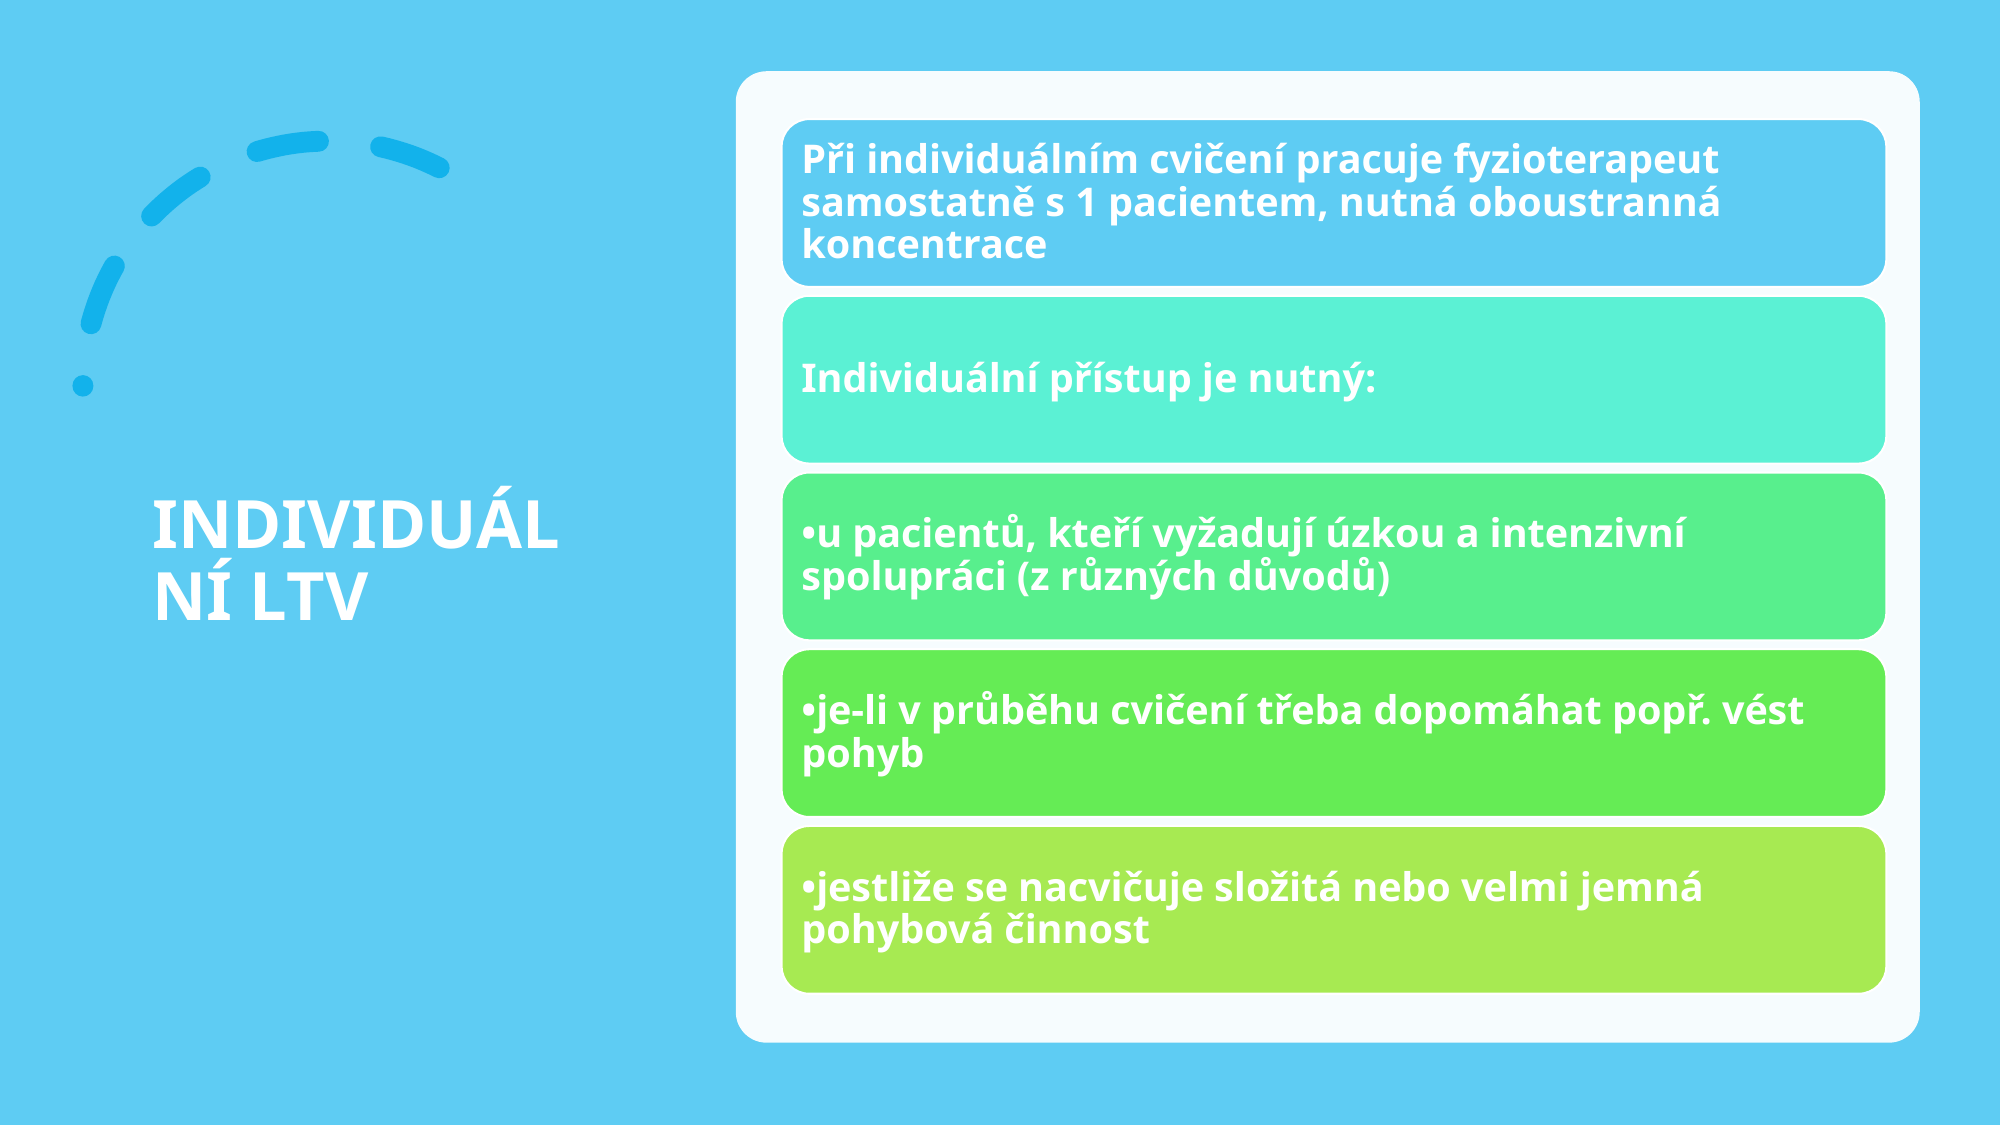

# INDIVIDUÁLNÍ LTV
Při individuálním cvičení pracuje fyzioterapeut samostatně s 1 pacientem, nutná oboustranná koncentrace
Individuální přístup je nutný:
•u pacientů, kteří vyžadují úzkou a intenzivní spolupráci (z různých důvodů)
•je-li v průběhu cvičení třeba dopomáhat popř. vést pohyb
•jestliže se nacvičuje složitá nebo velmi jemná pohybová činnost